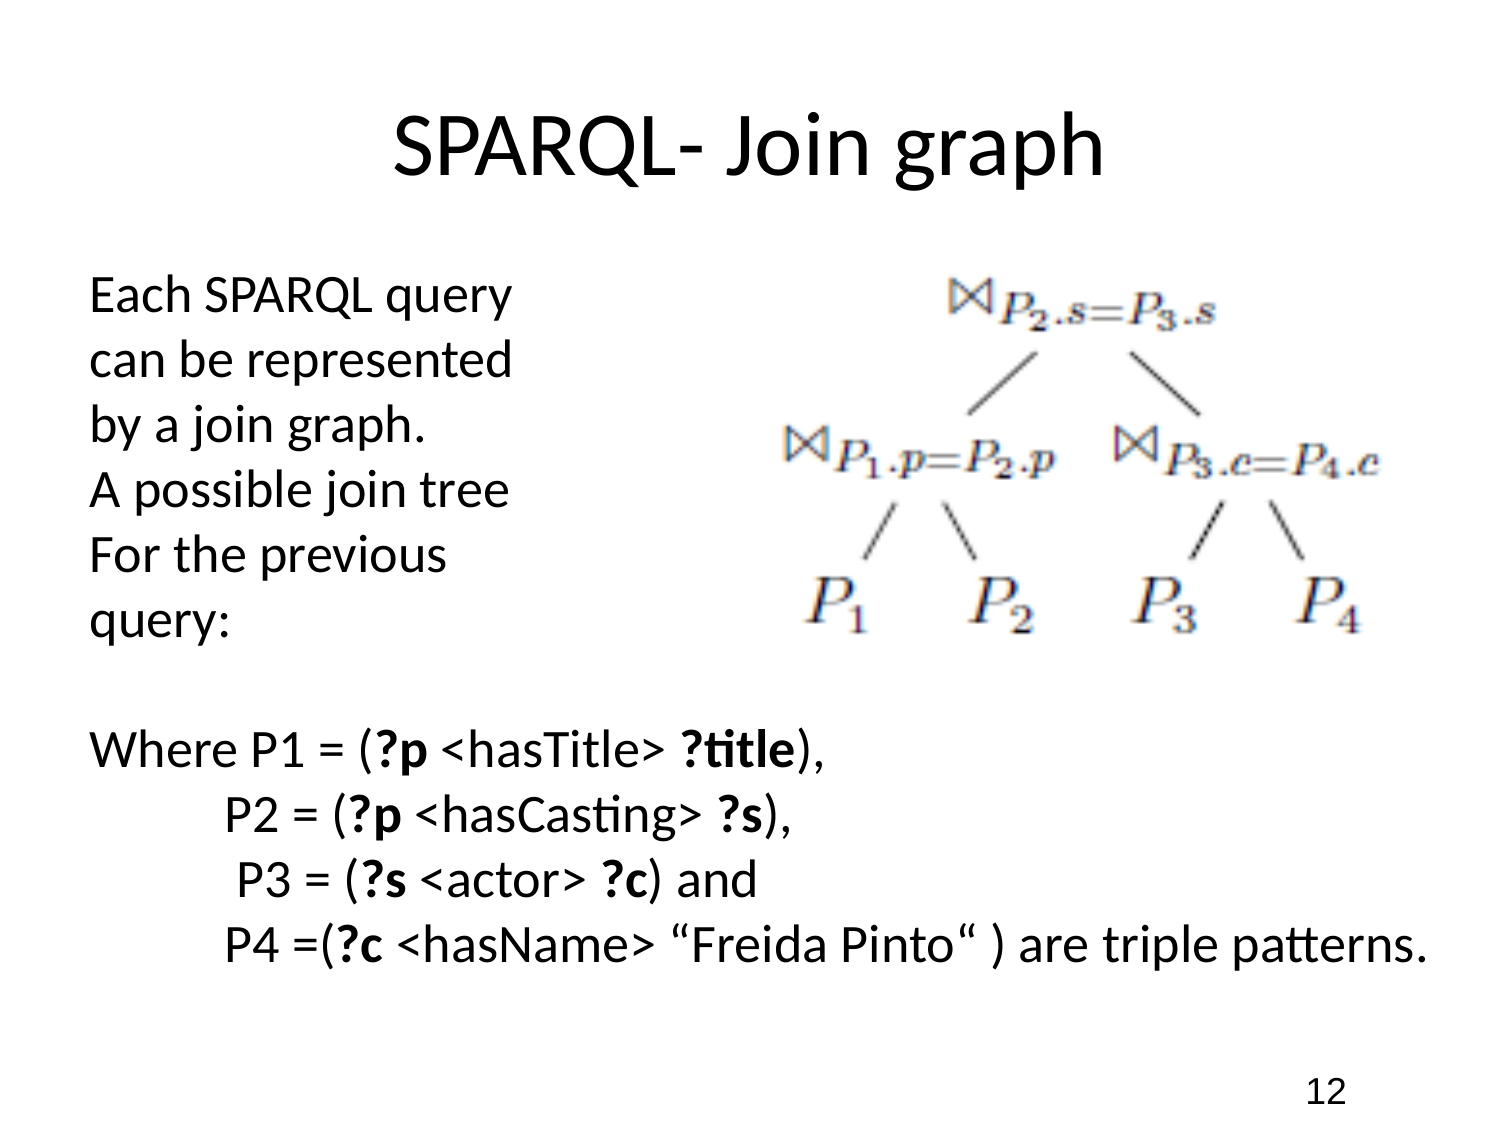

SPARQL- Join graph
Each SPARQL query
can be represented
by a join graph.
A possible join tree
For the previous
query:
Where P1 = (?p <hasTitle> ?title),
 P2 = (?p <hasCasting> ?s),
 P3 = (?s <actor> ?c) and
 P4 =(?c <hasName> “Freida Pinto“ ) are triple patterns.